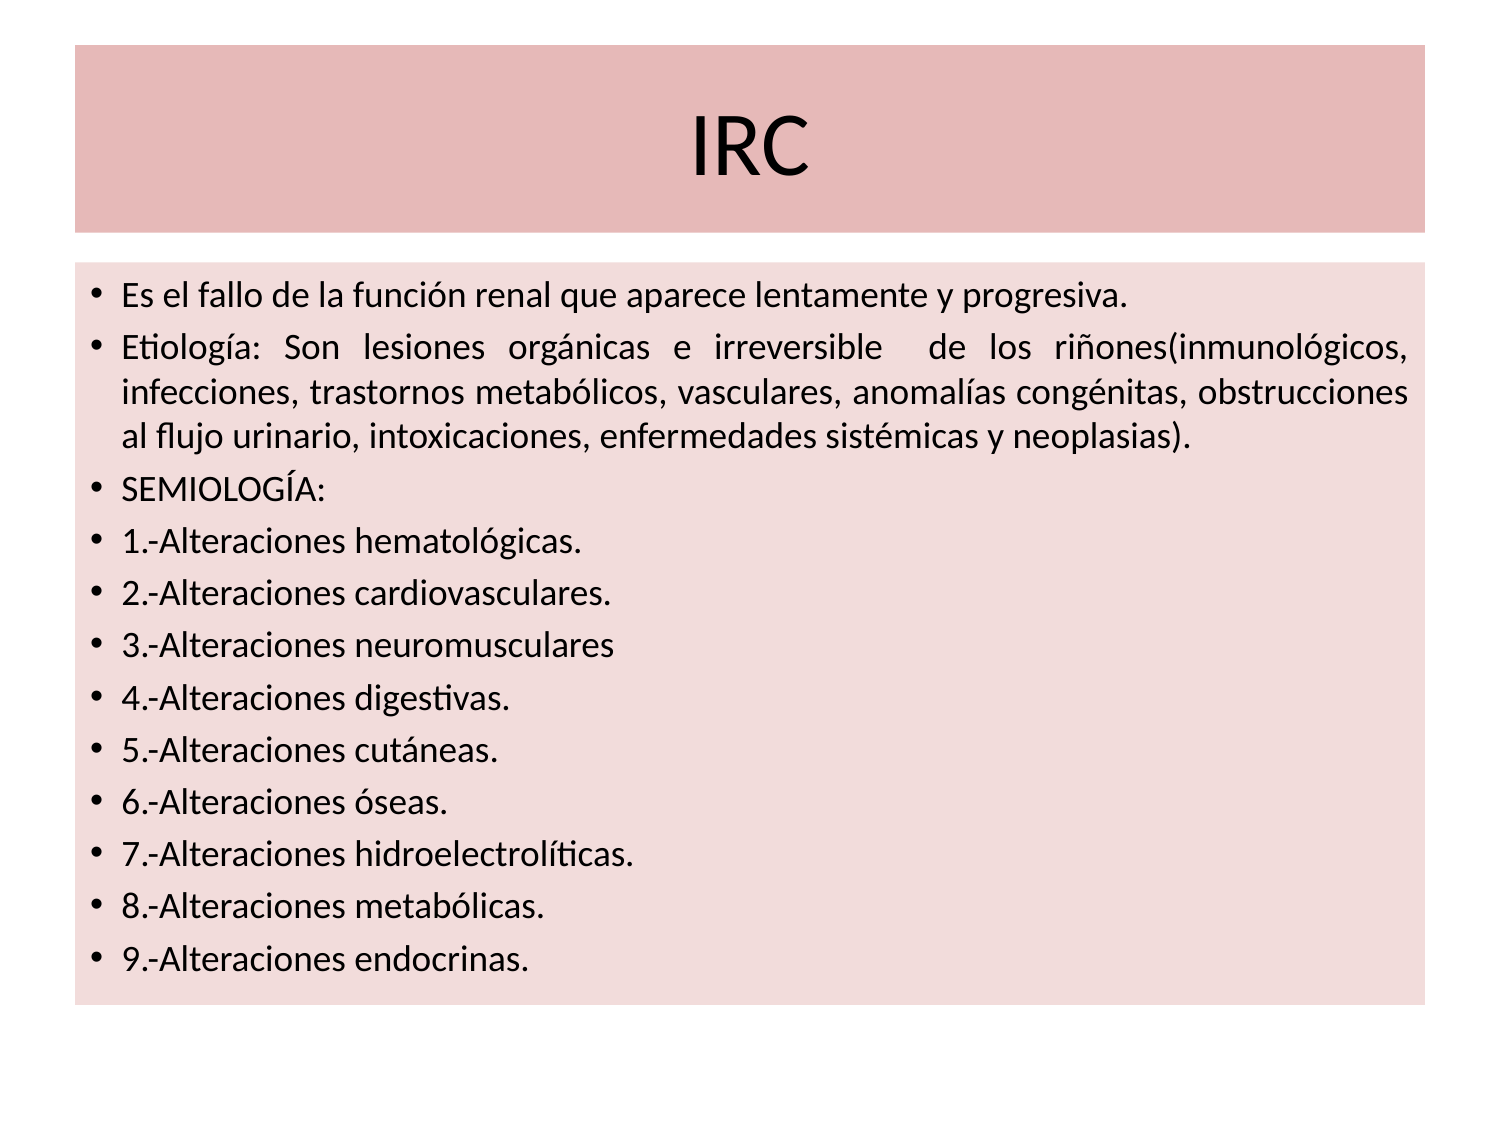

# IRC
Es el fallo de la función renal que aparece lentamente y progresiva.
Etiología: Son lesiones orgánicas e irreversible de los riñones(inmunológicos, infecciones, trastornos metabólicos, vasculares, anomalías congénitas, obstrucciones al flujo urinario, intoxicaciones, enfermedades sistémicas y neoplasias).
SEMIOLOGÍA:
1.-Alteraciones hematológicas.
2.-Alteraciones cardiovasculares.
3.-Alteraciones neuromusculares
4.-Alteraciones digestivas.
5.-Alteraciones cutáneas.
6.-Alteraciones óseas.
7.-Alteraciones hidroelectrolíticas.
8.-Alteraciones metabólicas.
9.-Alteraciones endocrinas.